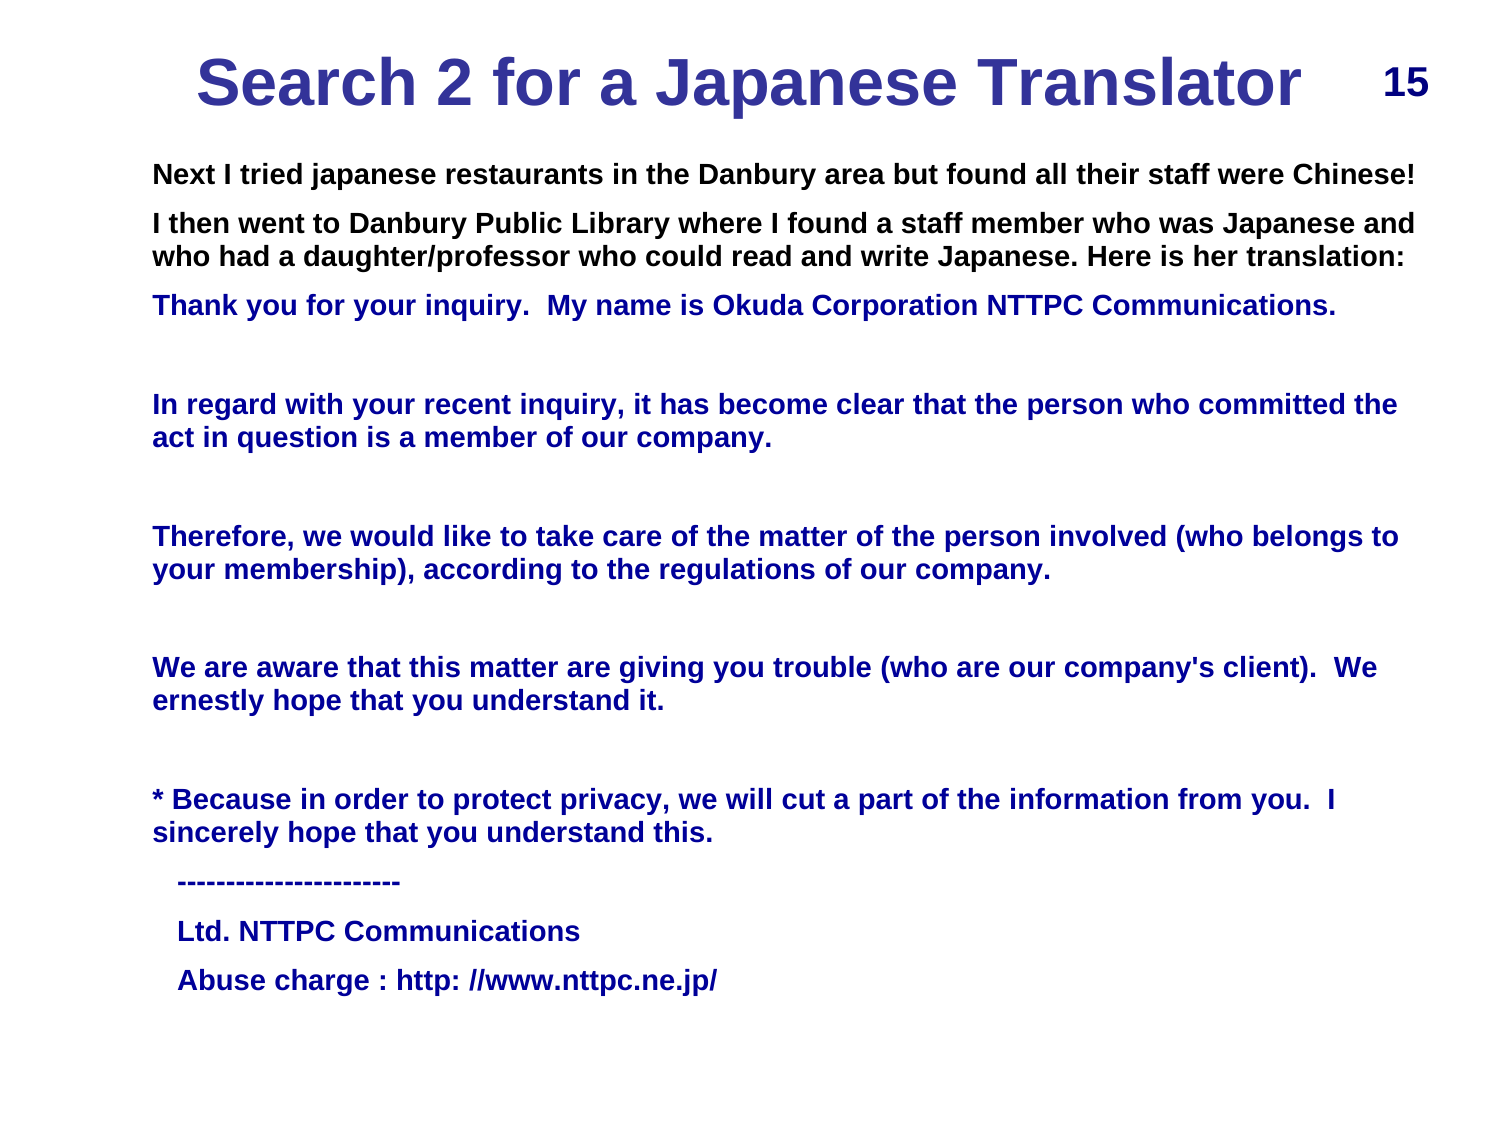

# Search 2 for a Japanese Translator
15
Next I tried japanese restaurants in the Danbury area but found all their staff were Chinese!
I then went to Danbury Public Library where I found a staff member who was Japanese and who had a daughter/professor who could read and write Japanese. Here is her translation:
Thank you for your inquiry. My name is Okuda Corporation NTTPC Communications.
In regard with your recent inquiry, it has become clear that the person who committed the act in question is a member of our company.
Therefore, we would like to take care of the matter of the person involved (who belongs to your membership), according to the regulations of our company.
We are aware that this matter are giving you trouble (who are our company's client). We ernestly hope that you understand it.
* Because in order to protect privacy, we will cut a part of the information from you. I sincerely hope that you understand this.
 -----------------------
 Ltd. NTTPC Communications
 Abuse charge : http: //www.nttpc.ne.jp/